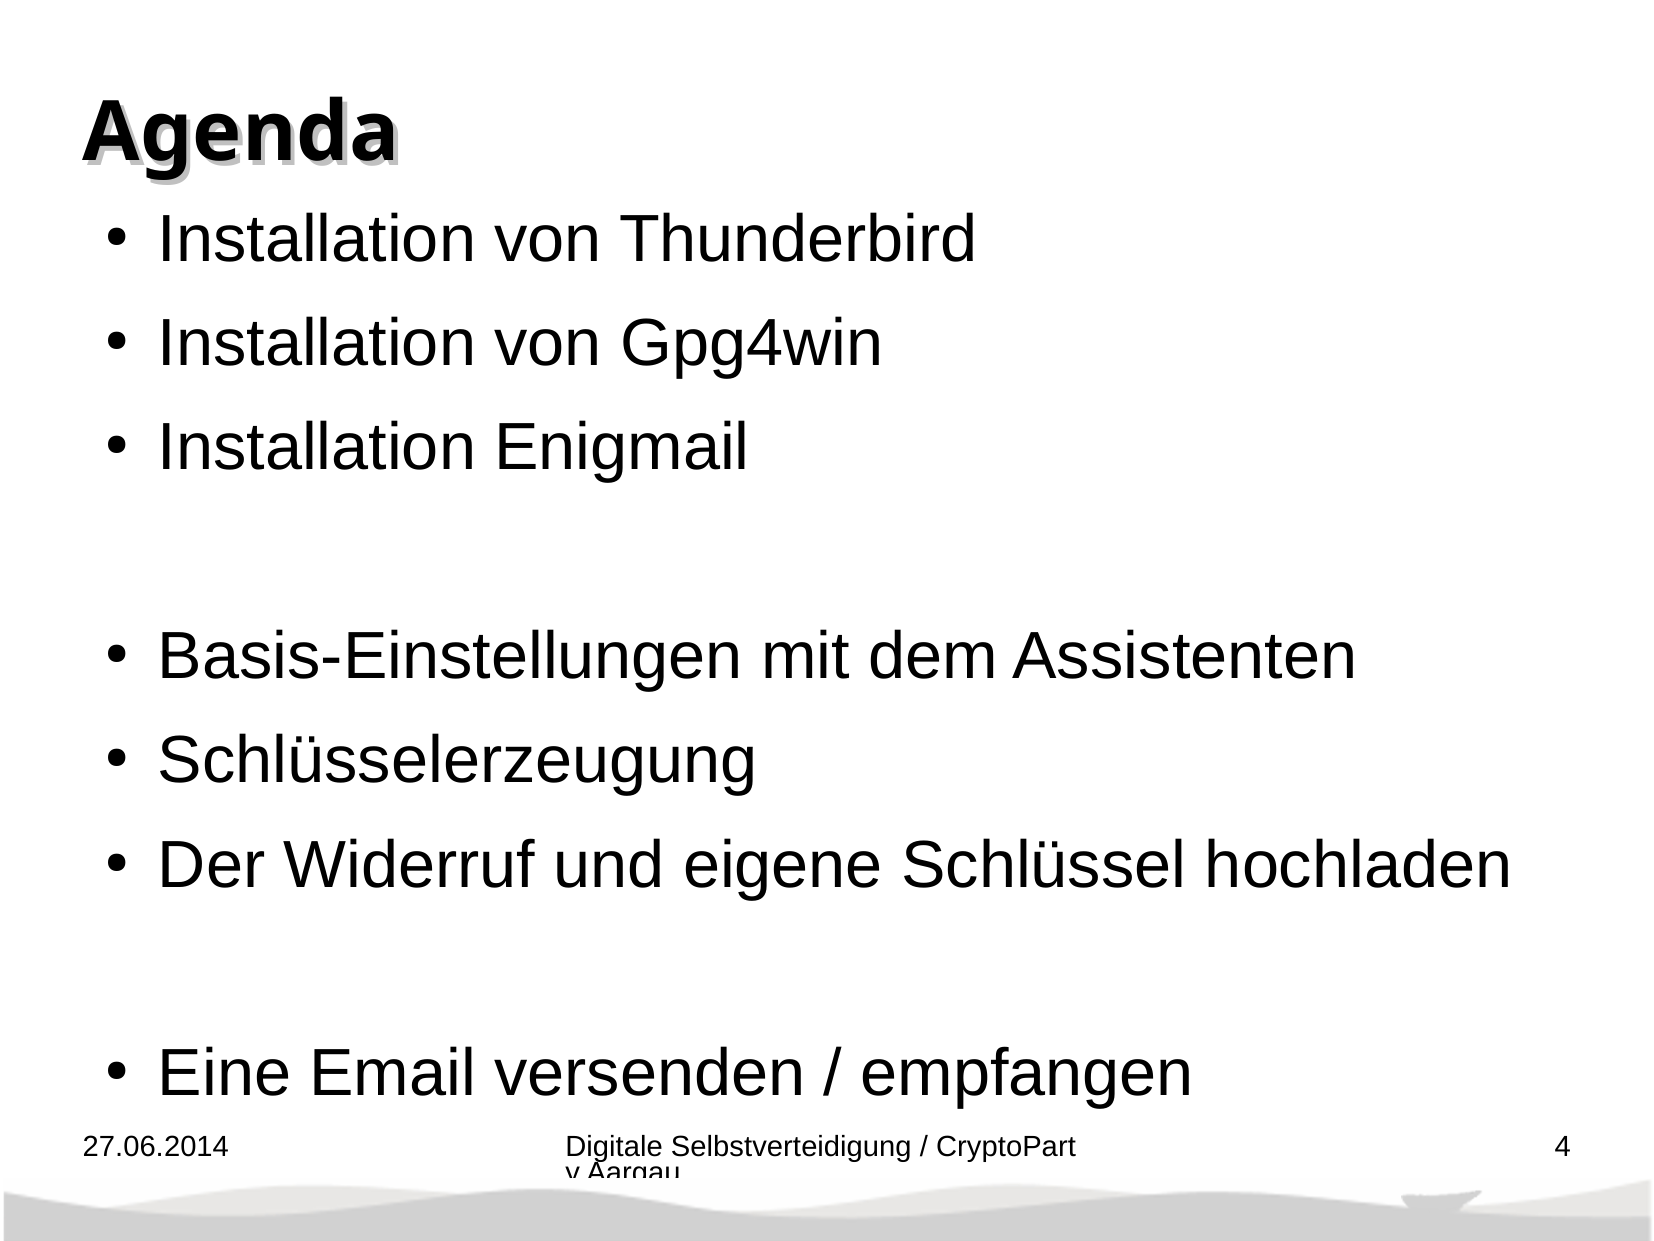

# Agenda
Installation von Thunderbird
Installation von Gpg4win
Installation Enigmail
Basis-Einstellungen mit dem Assistenten
Schlüsselerzeugung
Der Widerruf und eigene Schlüssel hochladen
Eine Email versenden / empfangen
27.06.2014
Digitale Selbstverteidigung / CryptoParty Aargau
4